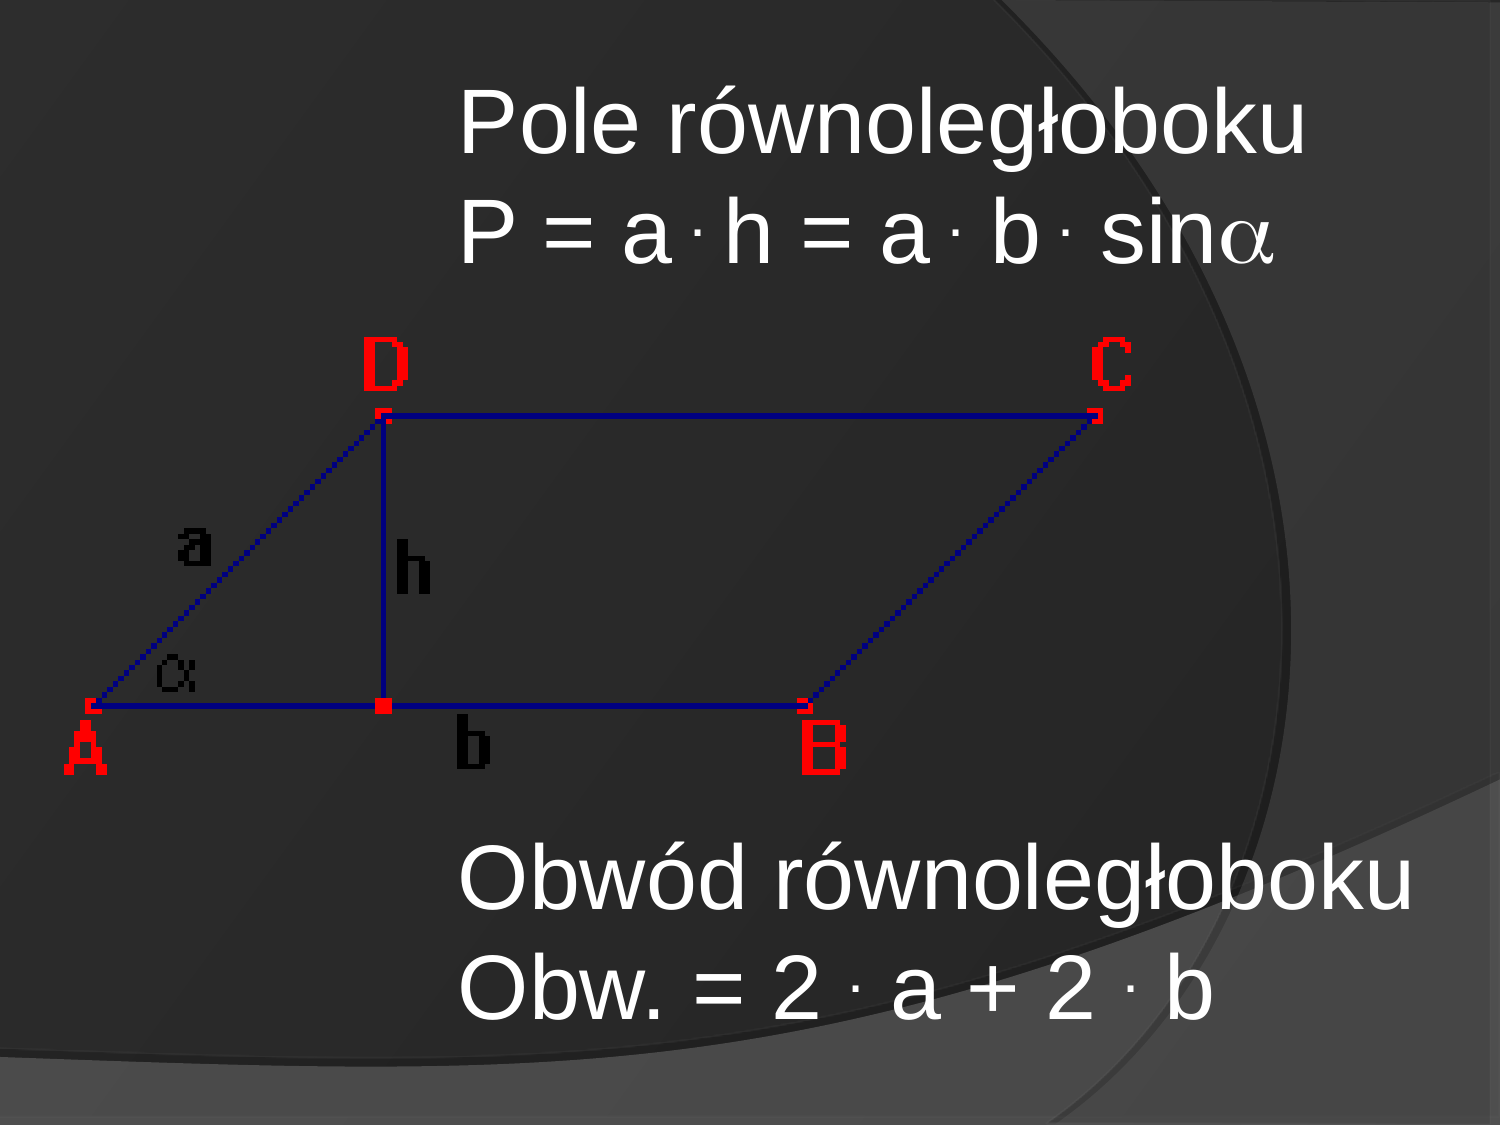

Pole równoległoboku
P = a . h = a . b . sin
Obwód równoległoboku
Obw. = 2 . a + 2 . b